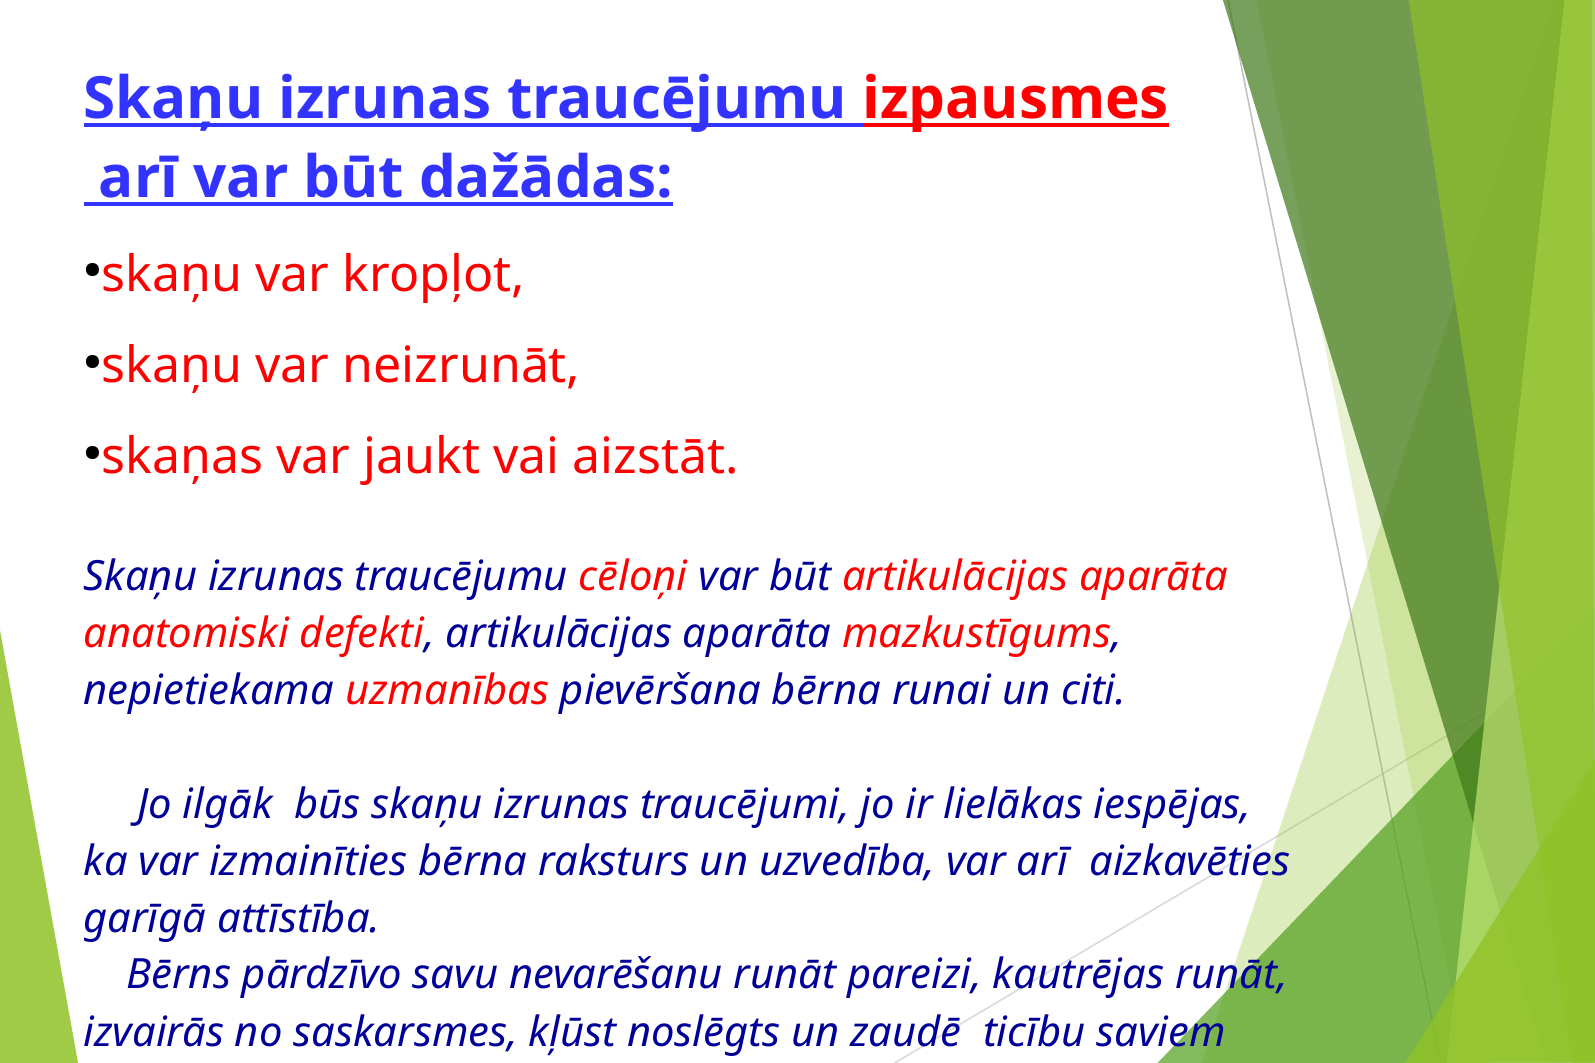

Skaņu izrunas traucējumu izpausmes
 arī var būt dažādas:
skaņu var kropļot,
skaņu var neizrunāt,
skaņas var jaukt vai aizstāt.
Skaņu izrunas traucējumu cēloņi var būt artikulācijas aparāta
anatomiski defekti, artikulācijas aparāta mazkustīgums,
nepietiekama uzmanības pievēršana bērna runai un citi.
 Jo ilgāk būs skaņu izrunas traucējumi, jo ir lielākas iespējas,
ka var izmainīties bērna raksturs un uzvedība, var arī aizkavēties
garīgā attīstība.
 Bērns pārdzīvo savu nevarēšanu runāt pareizi, kautrējas runāt,
izvairās no saskarsmes, kļūst noslēgts un zaudē ticību saviem spēkiem.